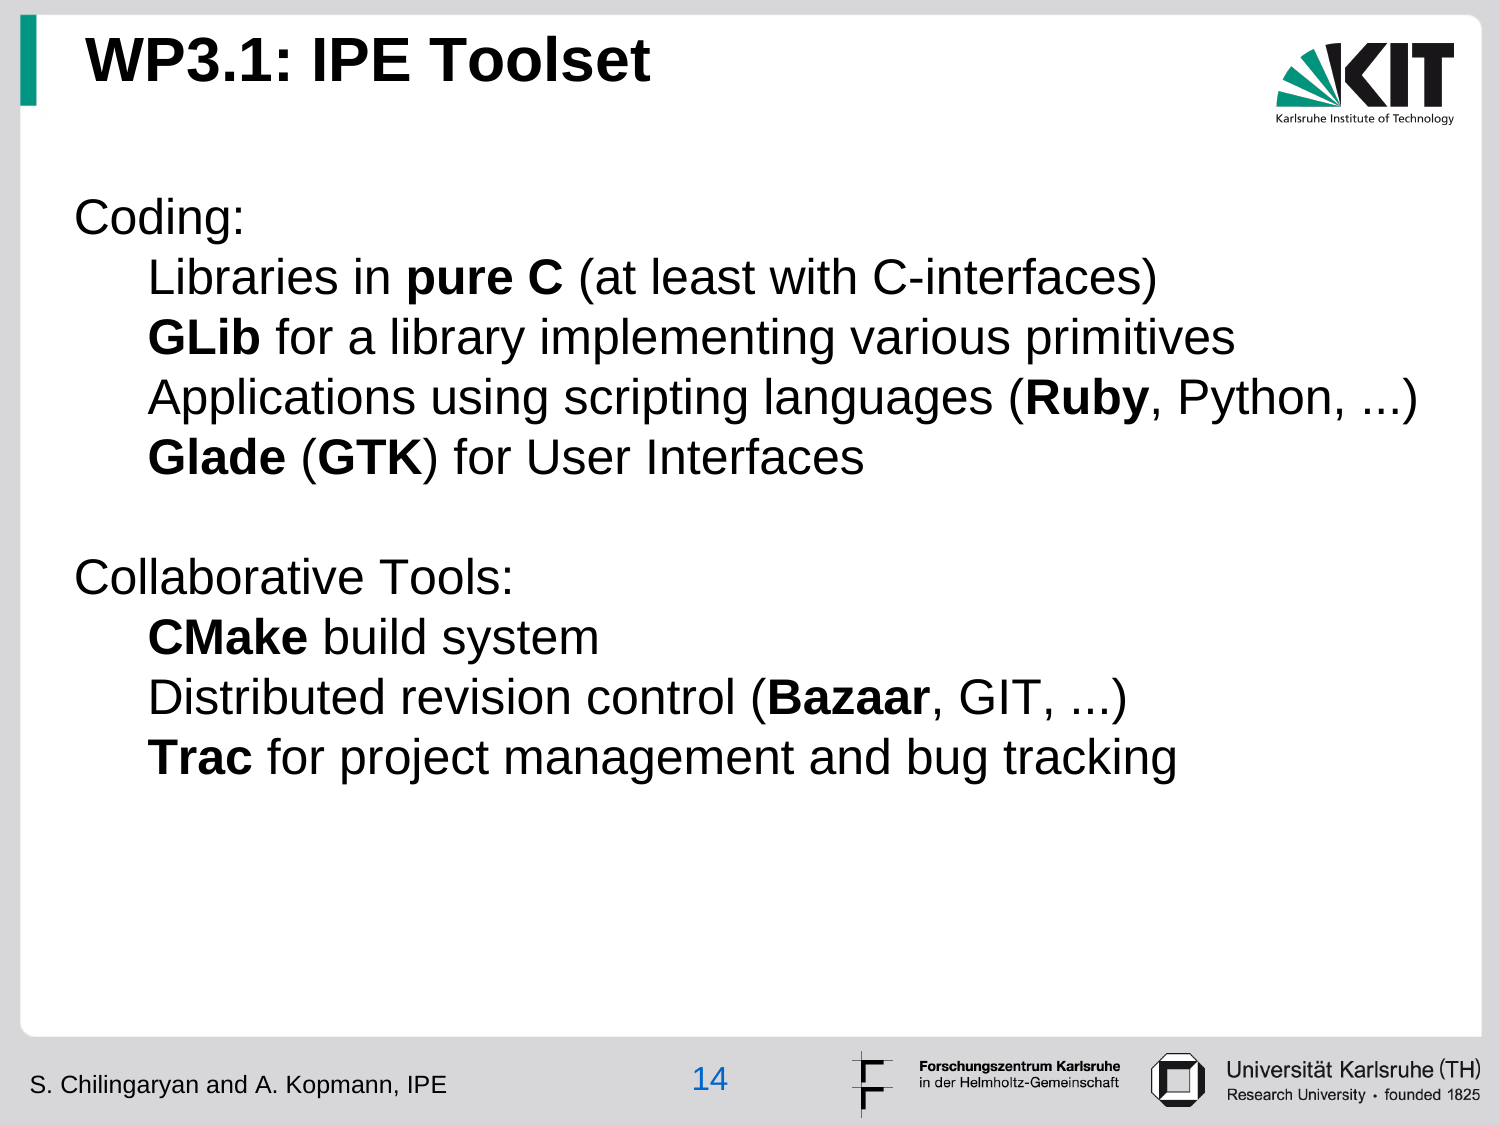

# WP3.1: IPE Toolset
Coding:
	Libraries in pure C (at least with C-interfaces)
	GLib for a library implementing various primitives
	Applications using scripting languages (Ruby, Python, ...)
	Glade (GTK) for User Interfaces
Collaborative Tools:
	CMake build system
	Distributed revision control (Bazaar, GIT, ...)
	Trac for project management and bug tracking
S. Chilingaryan and A. Kopmann, IPE